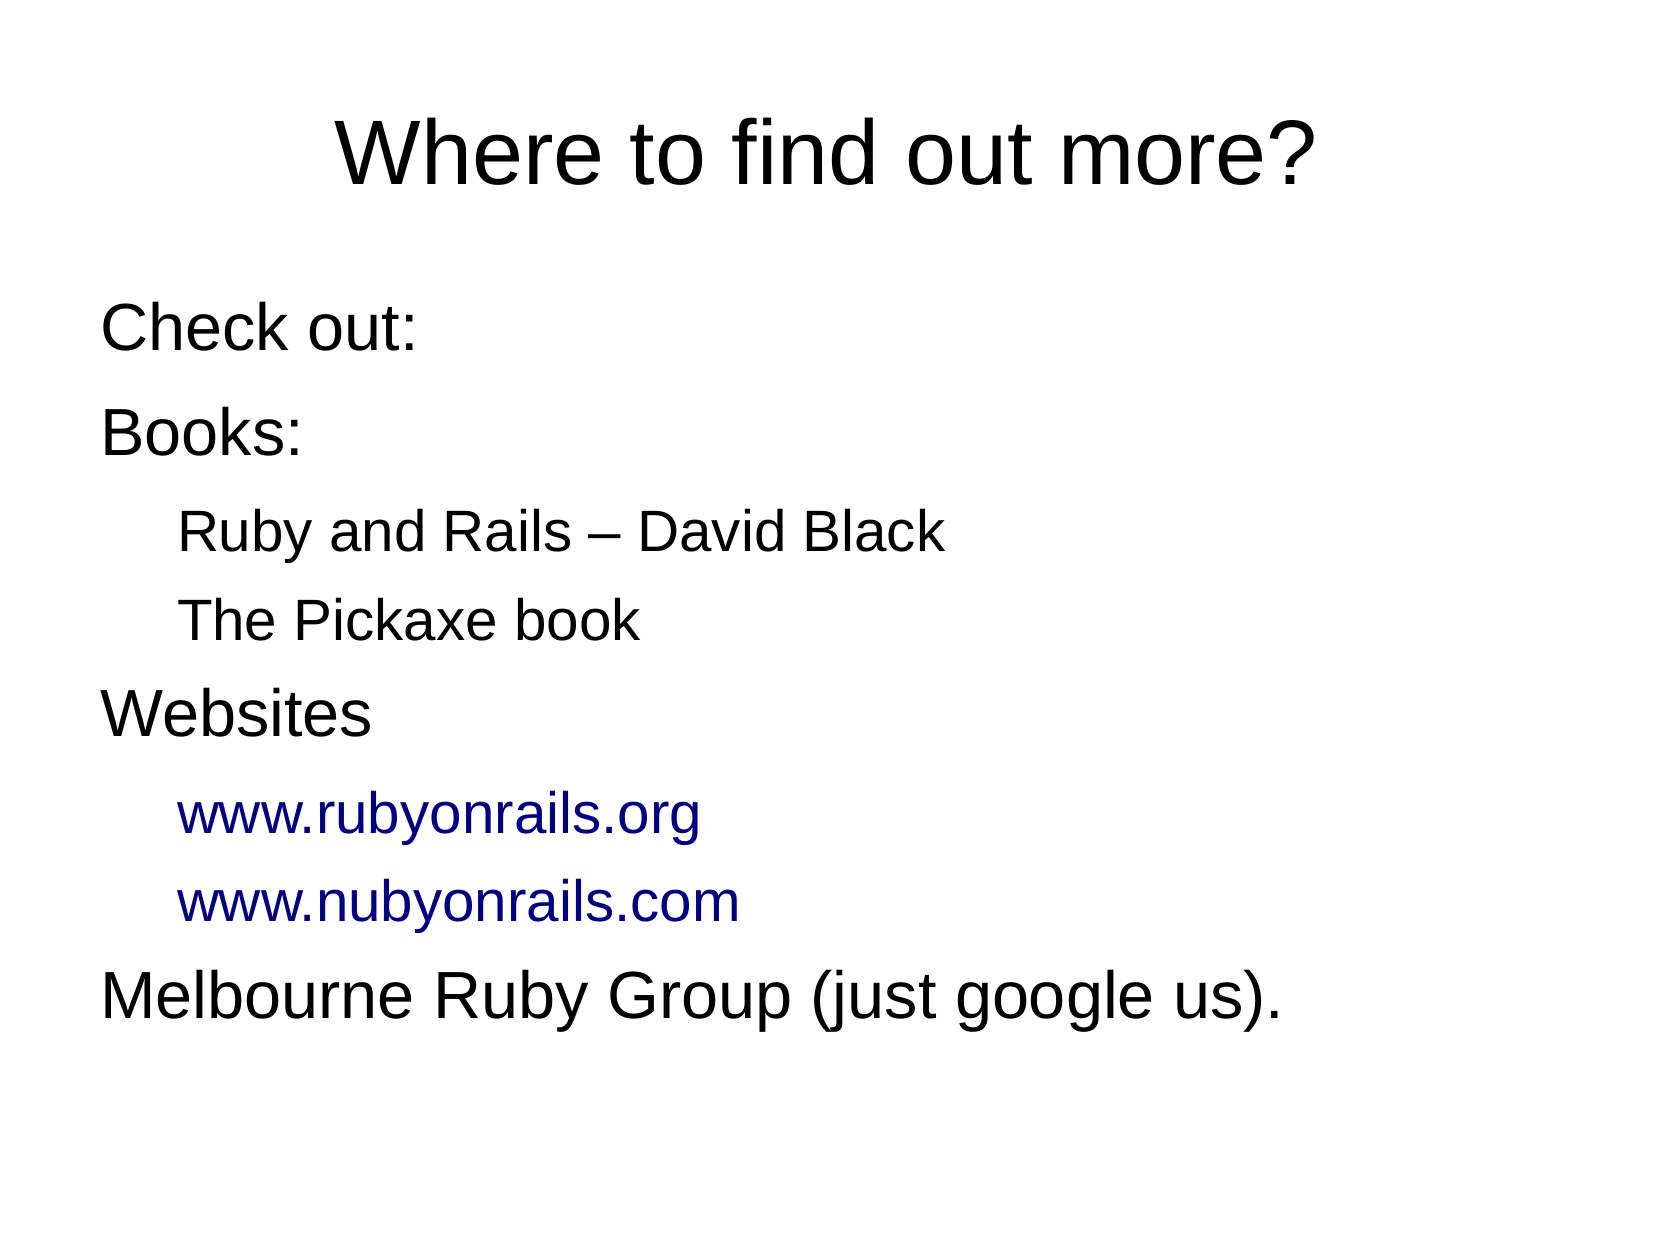

# Where to find out more?
Check out:
Books:
Ruby and Rails – David Black
The Pickaxe book
Websites
www.rubyonrails.org
www.nubyonrails.com
Melbourne Ruby Group (just google us).